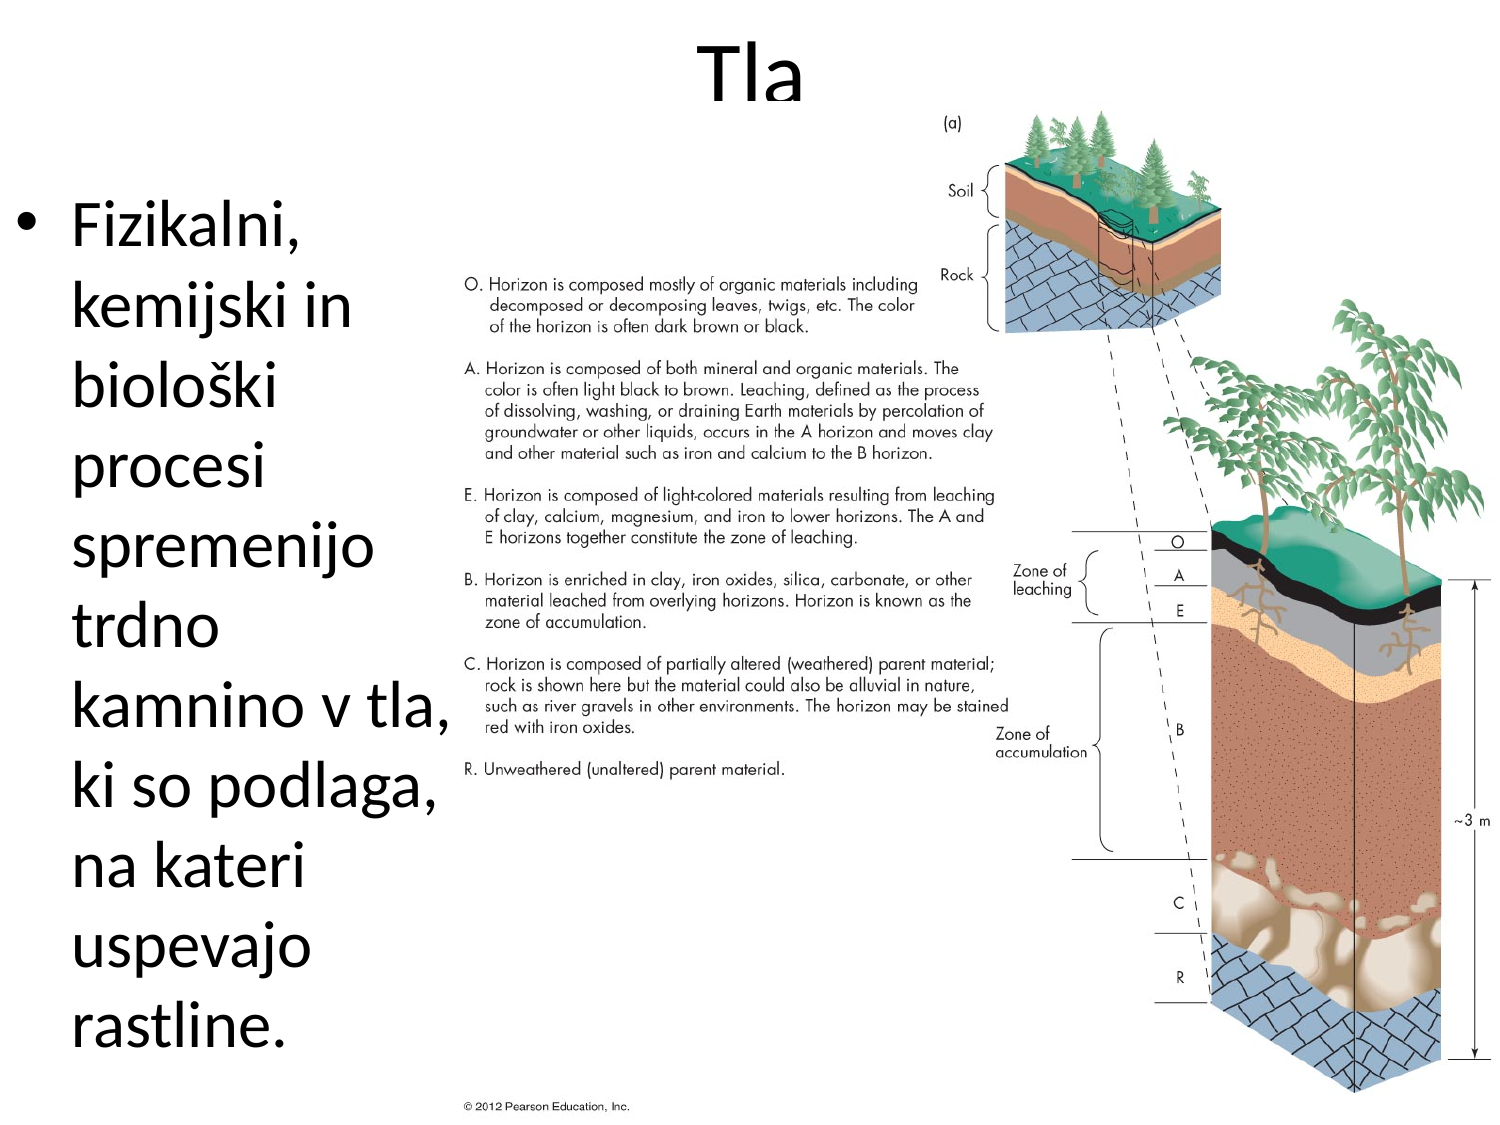

# Tla
Fizikalni, kemijski in biološki procesi spremenijo trdno kamnino v tla, ki so podlaga, na kateri uspevajo rastline.